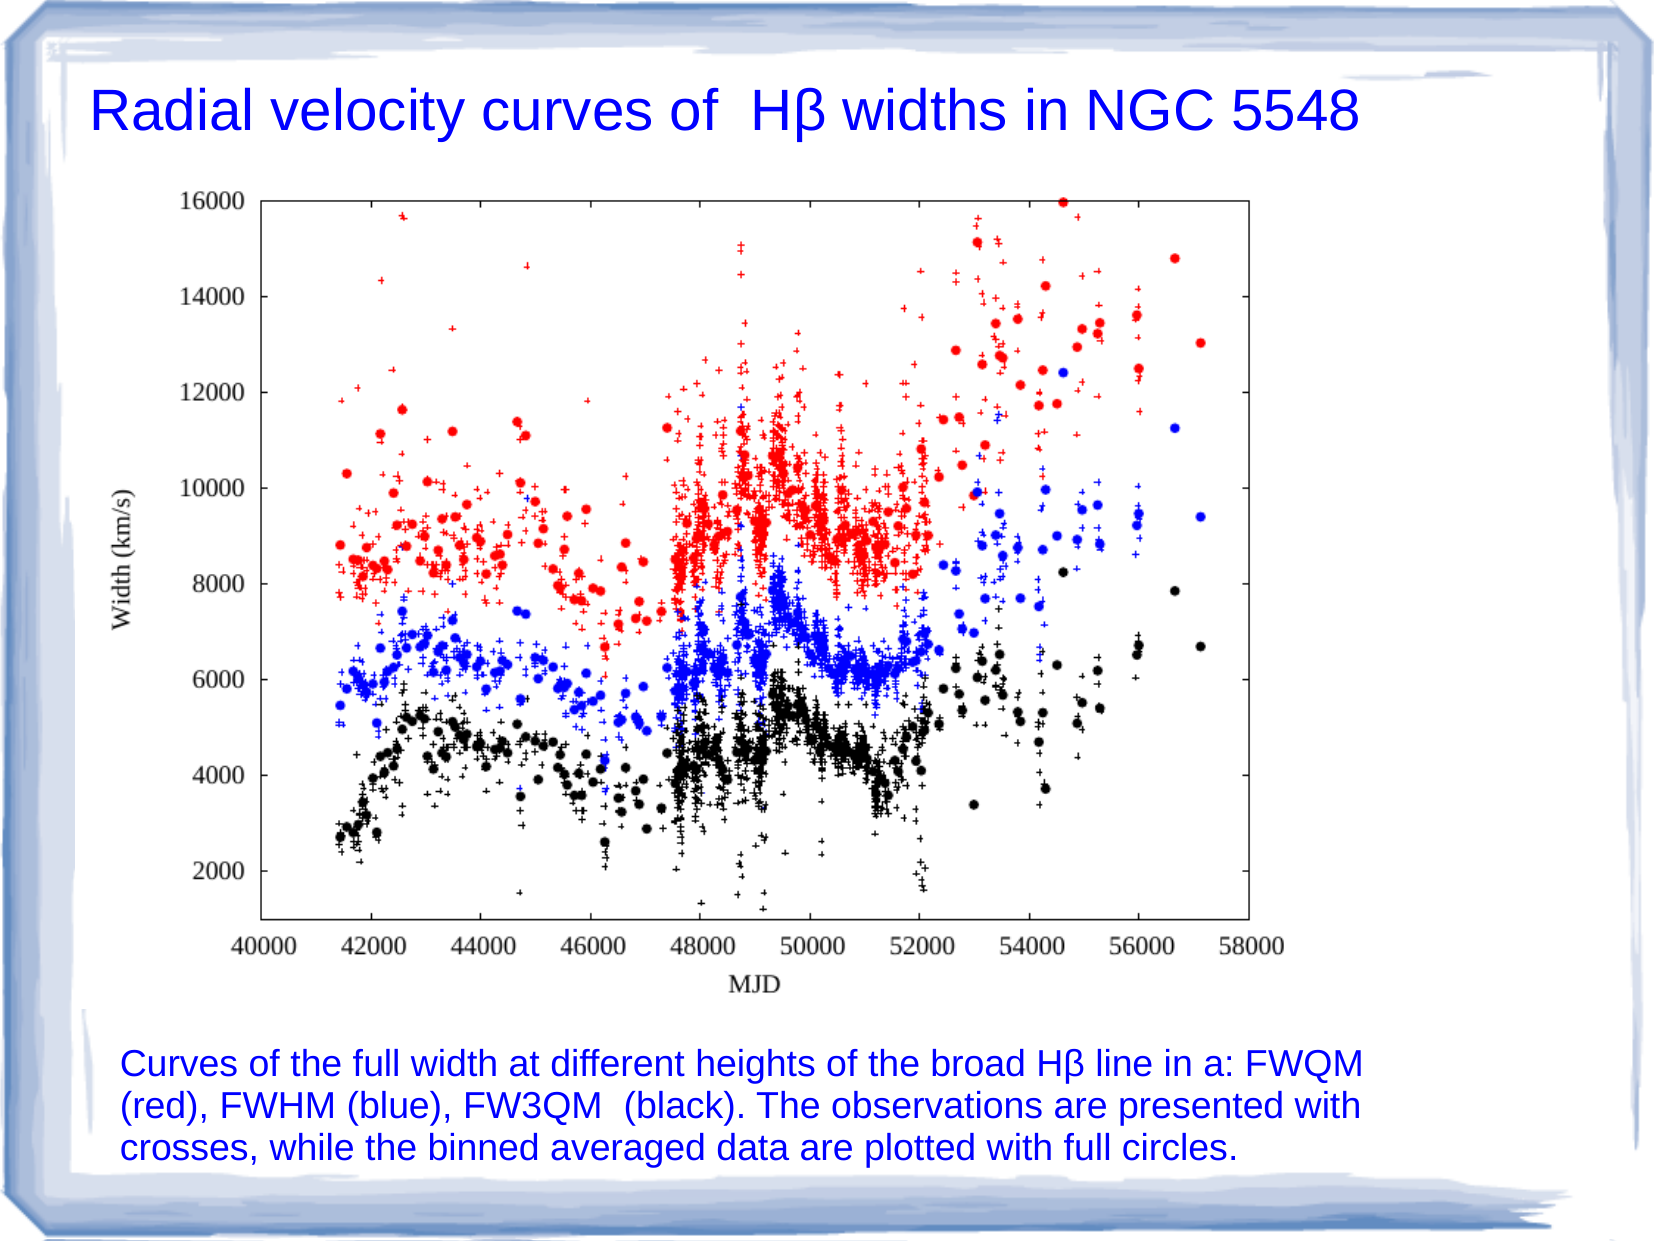

Radial velocity curves of Hβ widths in NGC 5548
Curves of the full width at different heights of the broad Hβ line in a: FWQM
(red), FWHM (blue), FW3QM (black). The observations are presented with crosses, while the binned averaged data are plotted with full circles.